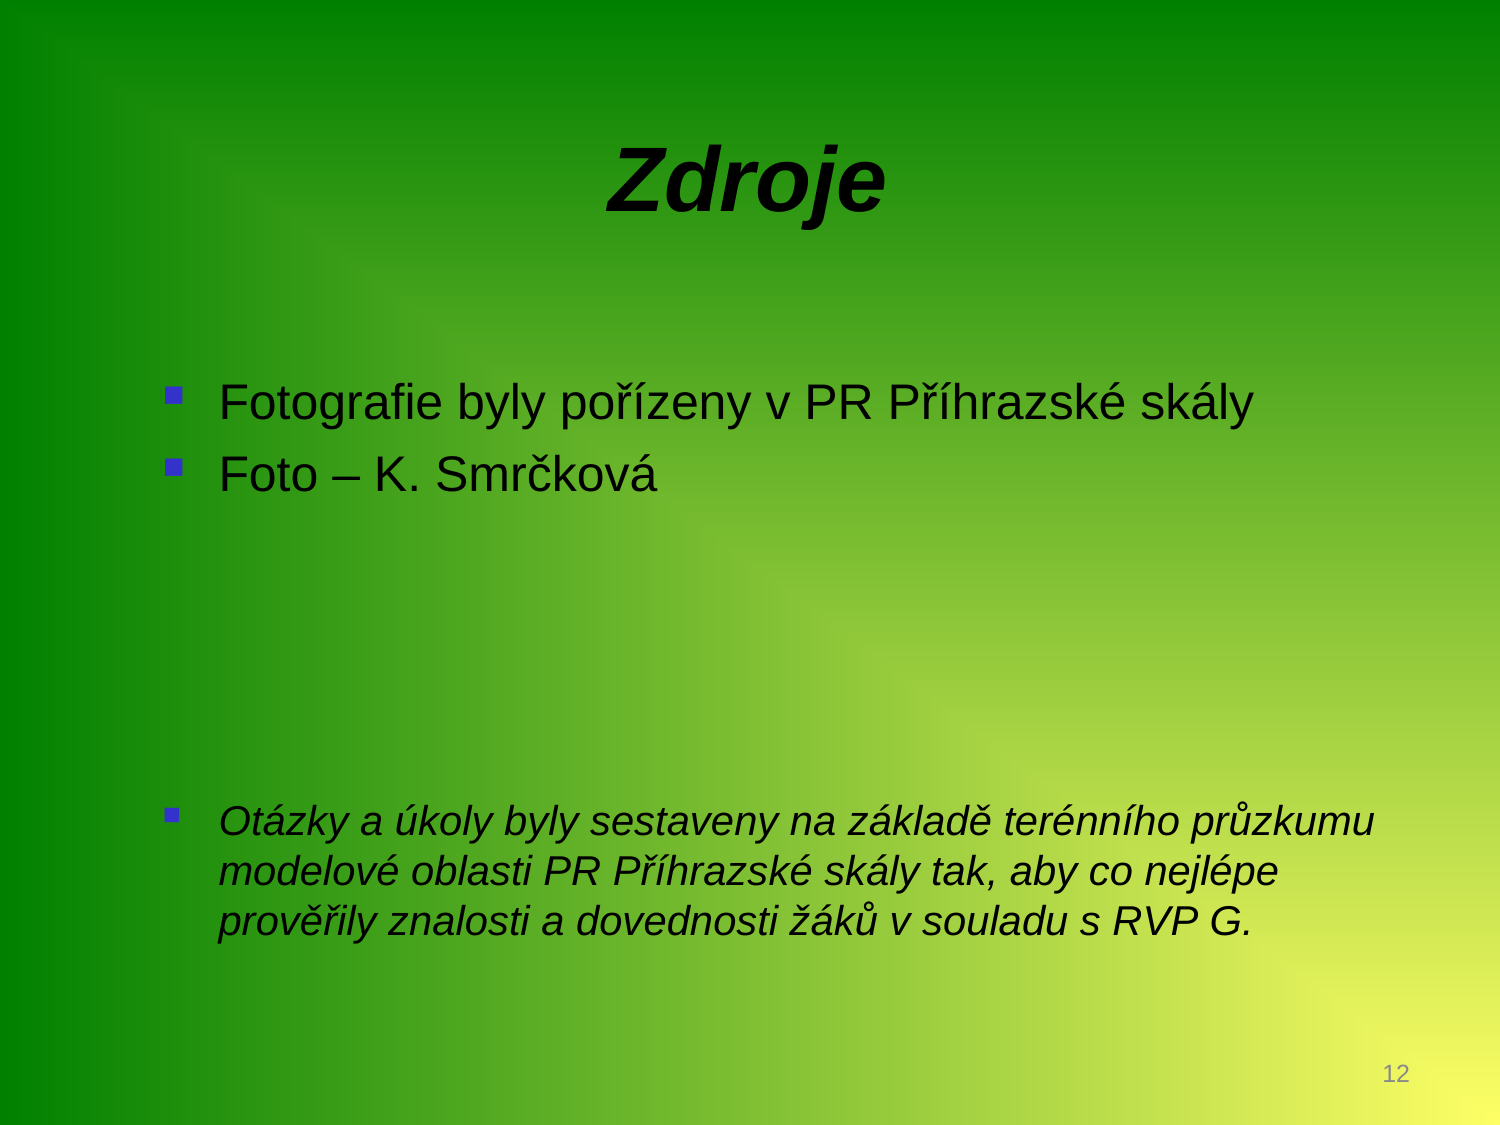

# Zdroje
Fotografie byly pořízeny v PR Příhrazské skály
Foto – K. Smrčková
Otázky a úkoly byly sestaveny na základě terénního průzkumu modelové oblasti PR Příhrazské skály tak, aby co nejlépe prověřily znalosti a dovednosti žáků v souladu s RVP G.